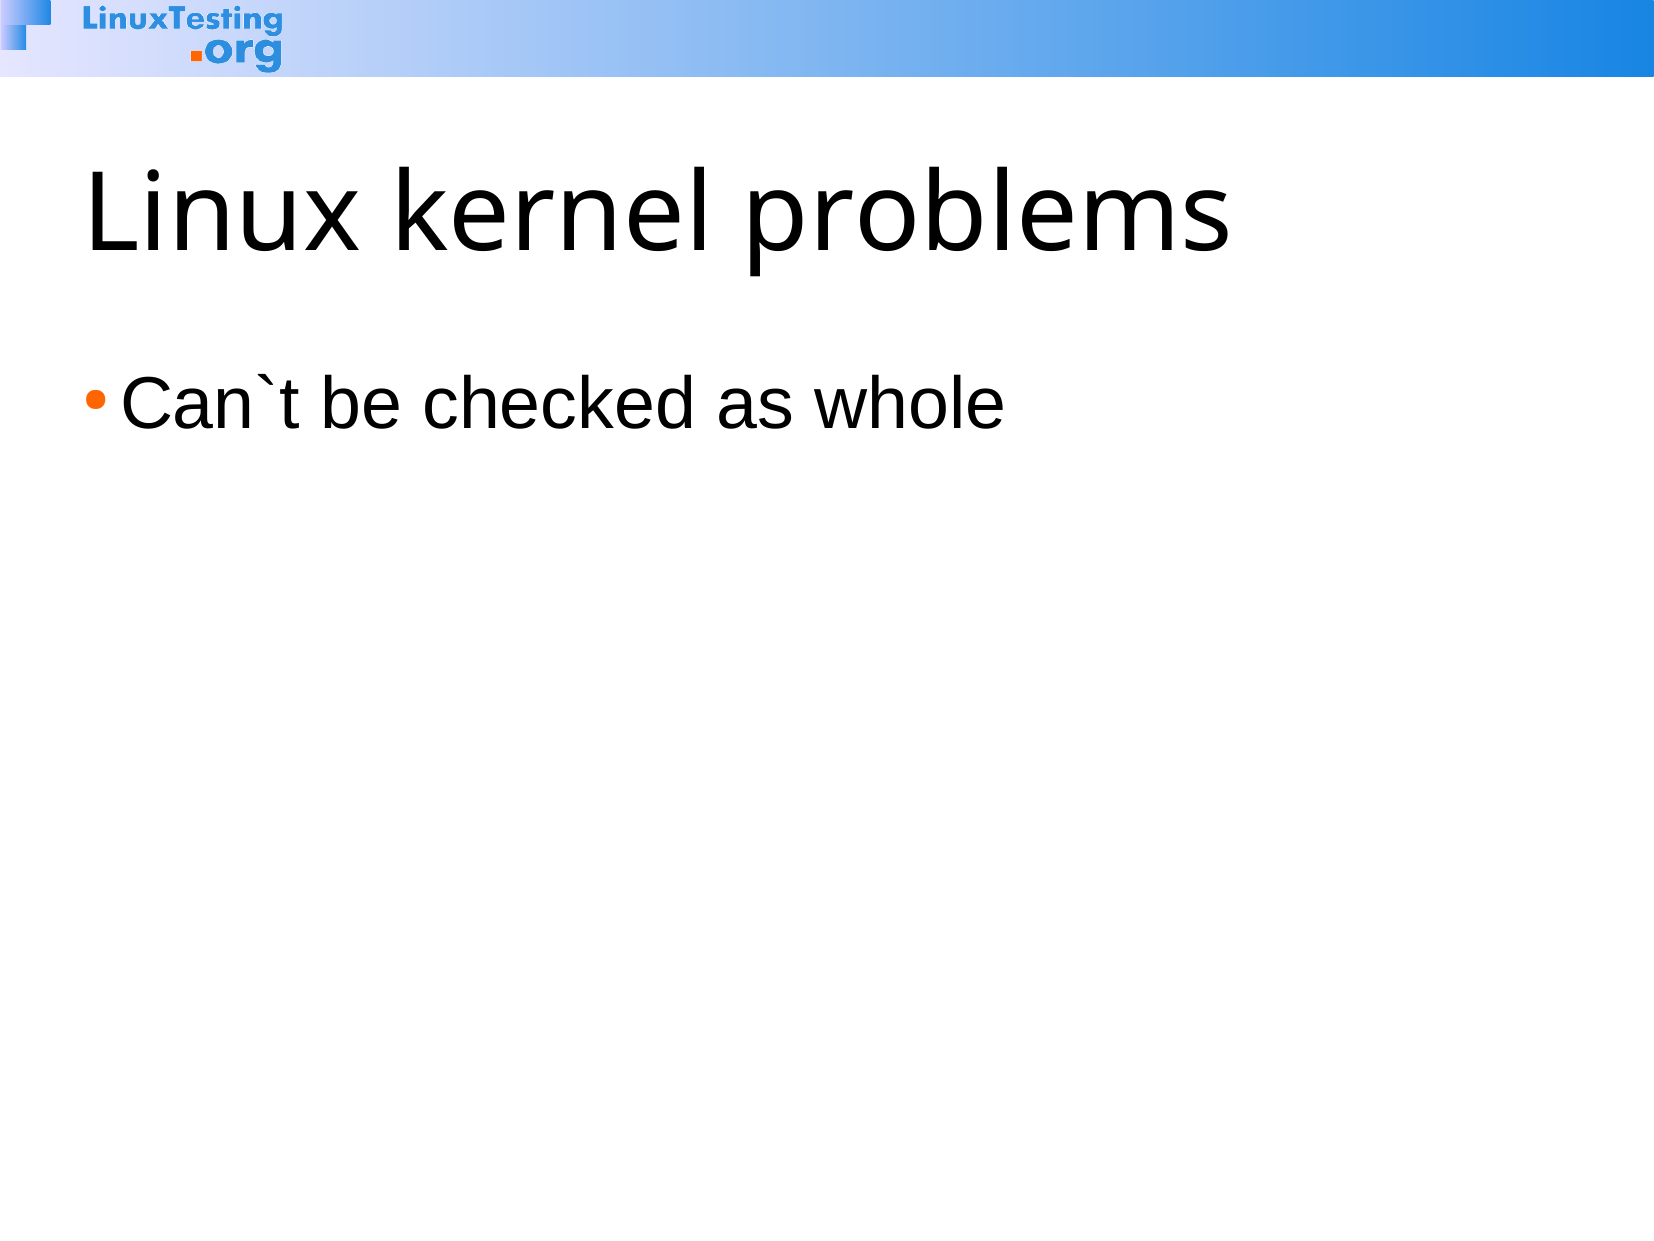

# Linux kernel problems
Can`t be checked as whole